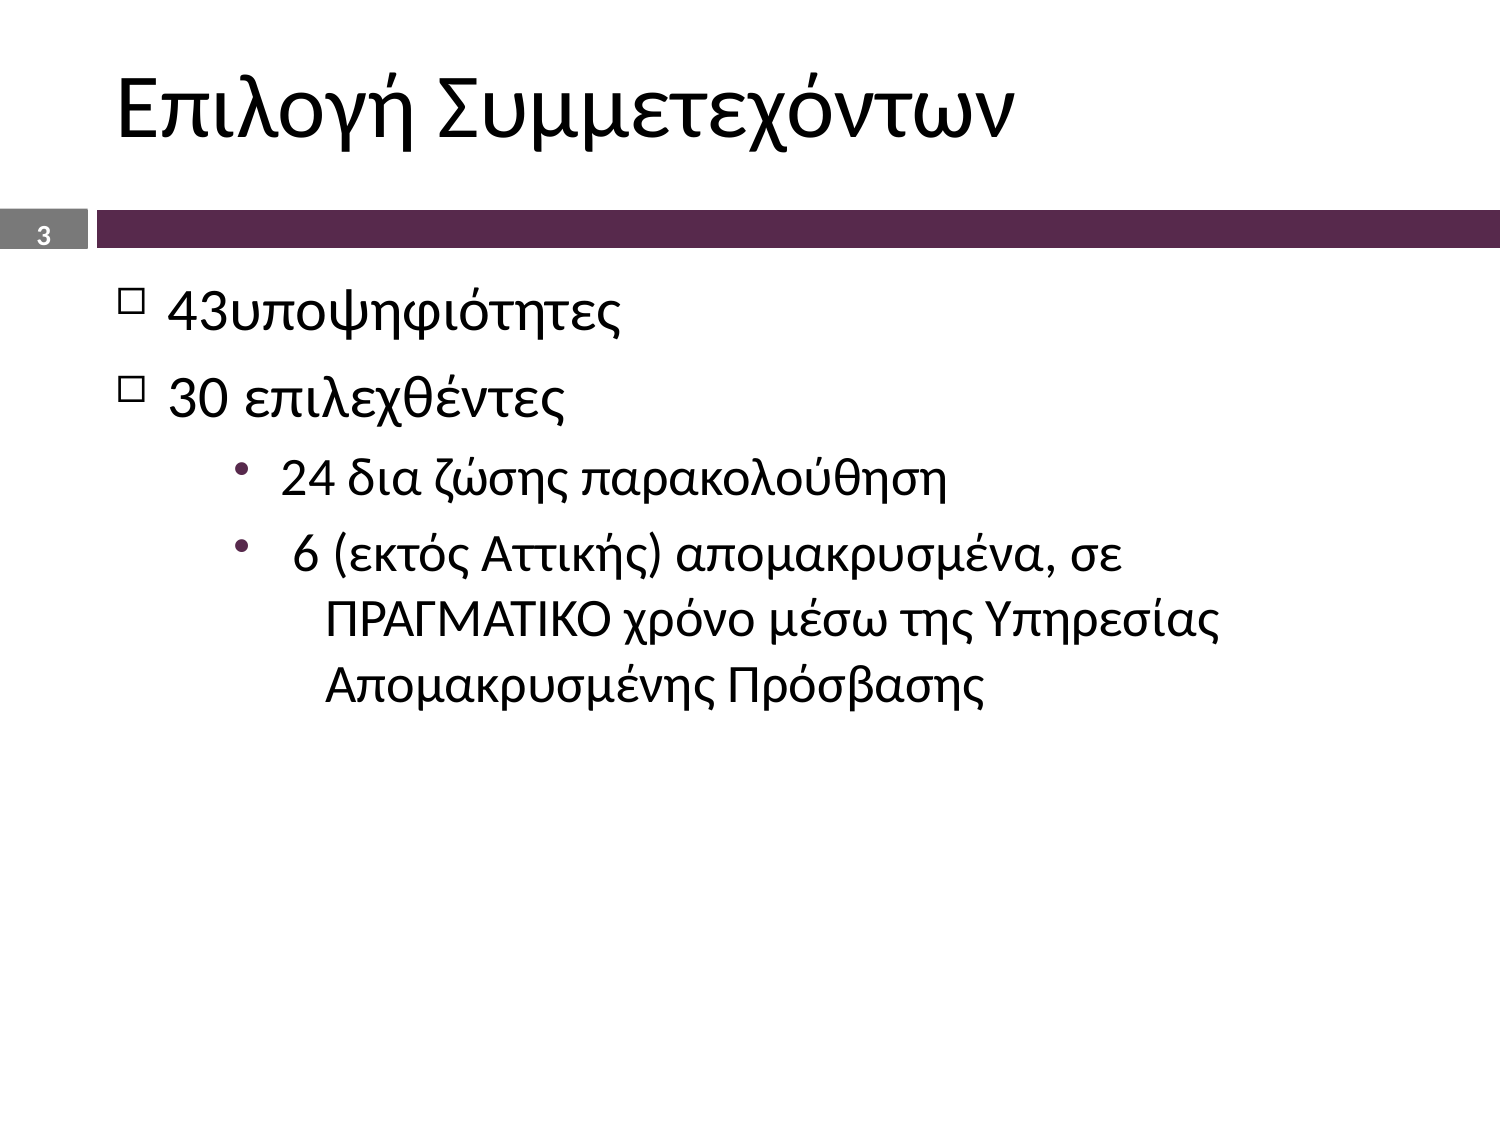

# Επιλογή Συμμετεχόντων
43υποψηφιότητες
30 επιλεχθέντες
24 δια ζώσης παρακολούθηση
 6 (εκτός Αττικής) απομακρυσμένα, σε ΠΡΑΓΜΑΤΙΚΟ χρόνο μέσω της Υπηρεσίας Απομακρυσμένης Πρόσβασης